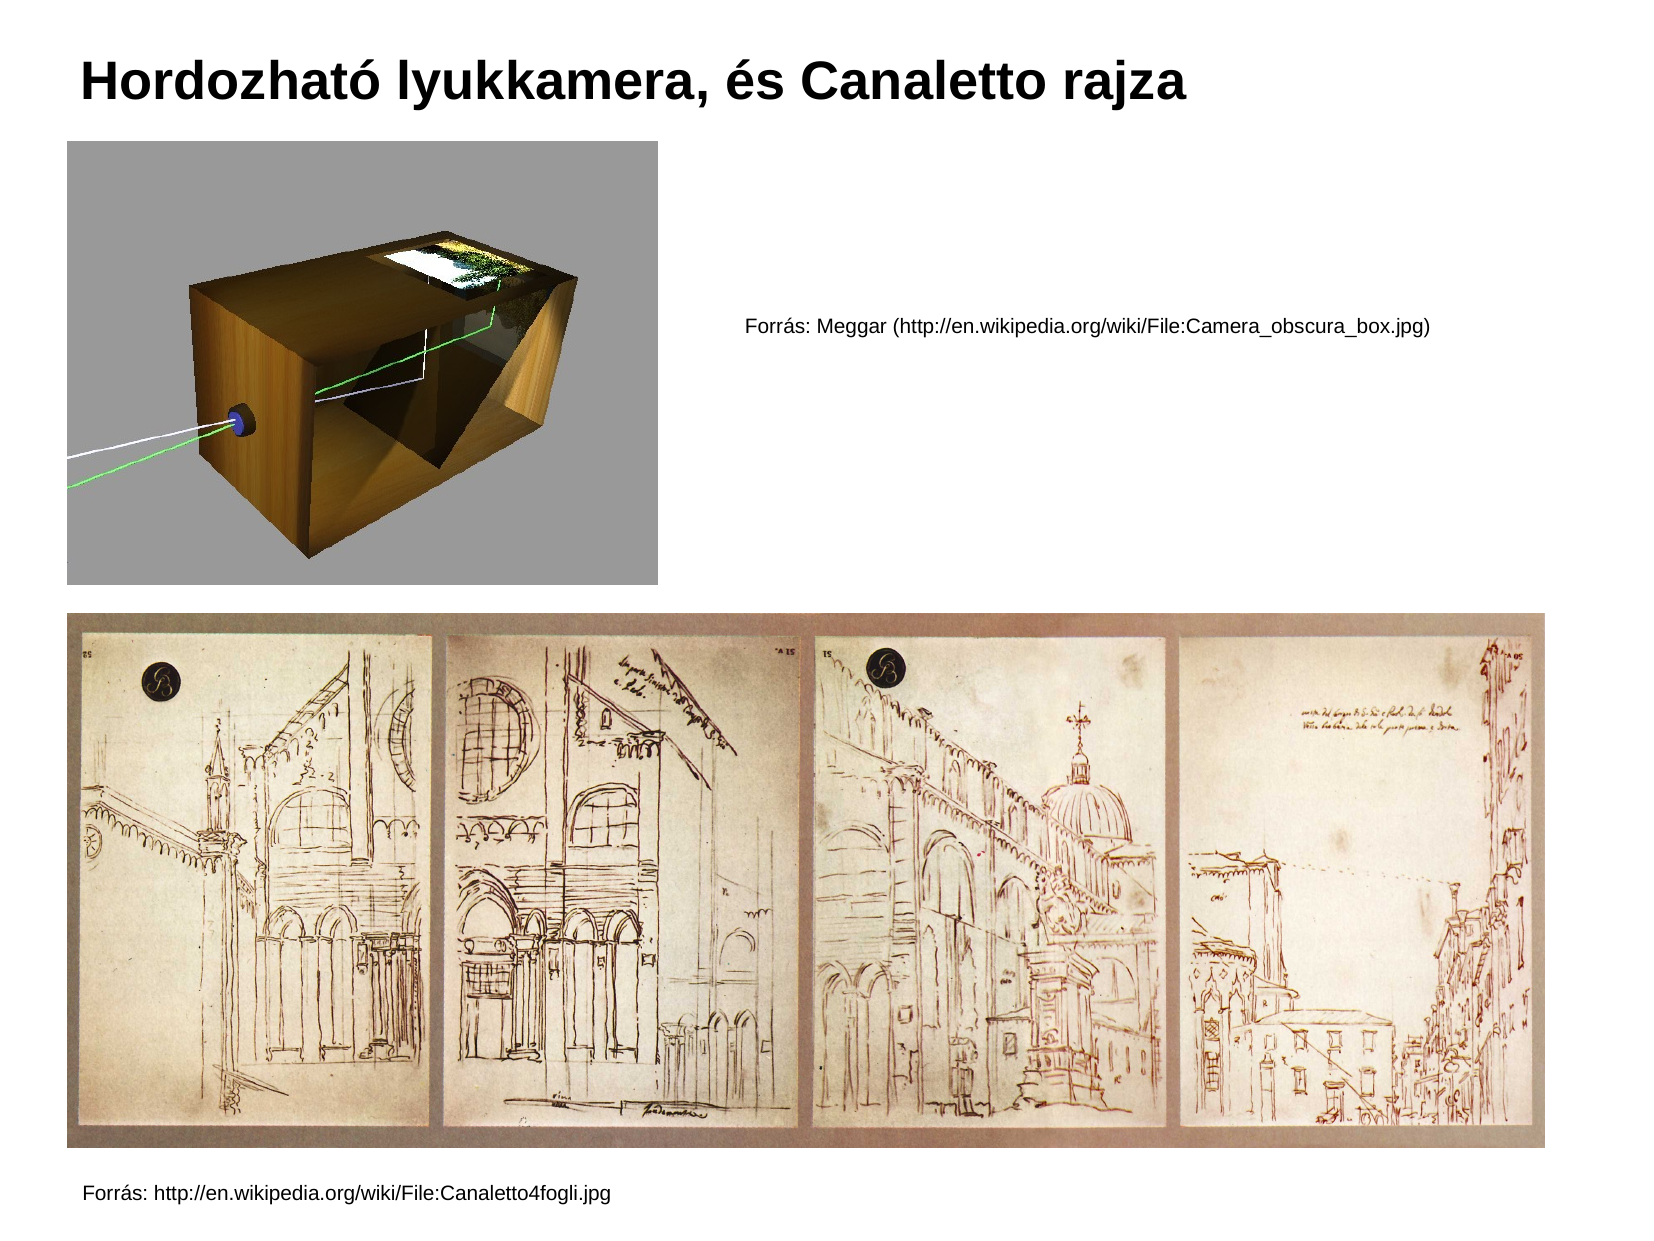

Hordozható lyukkamera, és Canaletto rajza
Forrás: Meggar (http://en.wikipedia.org/wiki/File:Camera_obscura_box.jpg)
Forrás: http://en.wikipedia.org/wiki/File:Canaletto4fogli.jpg